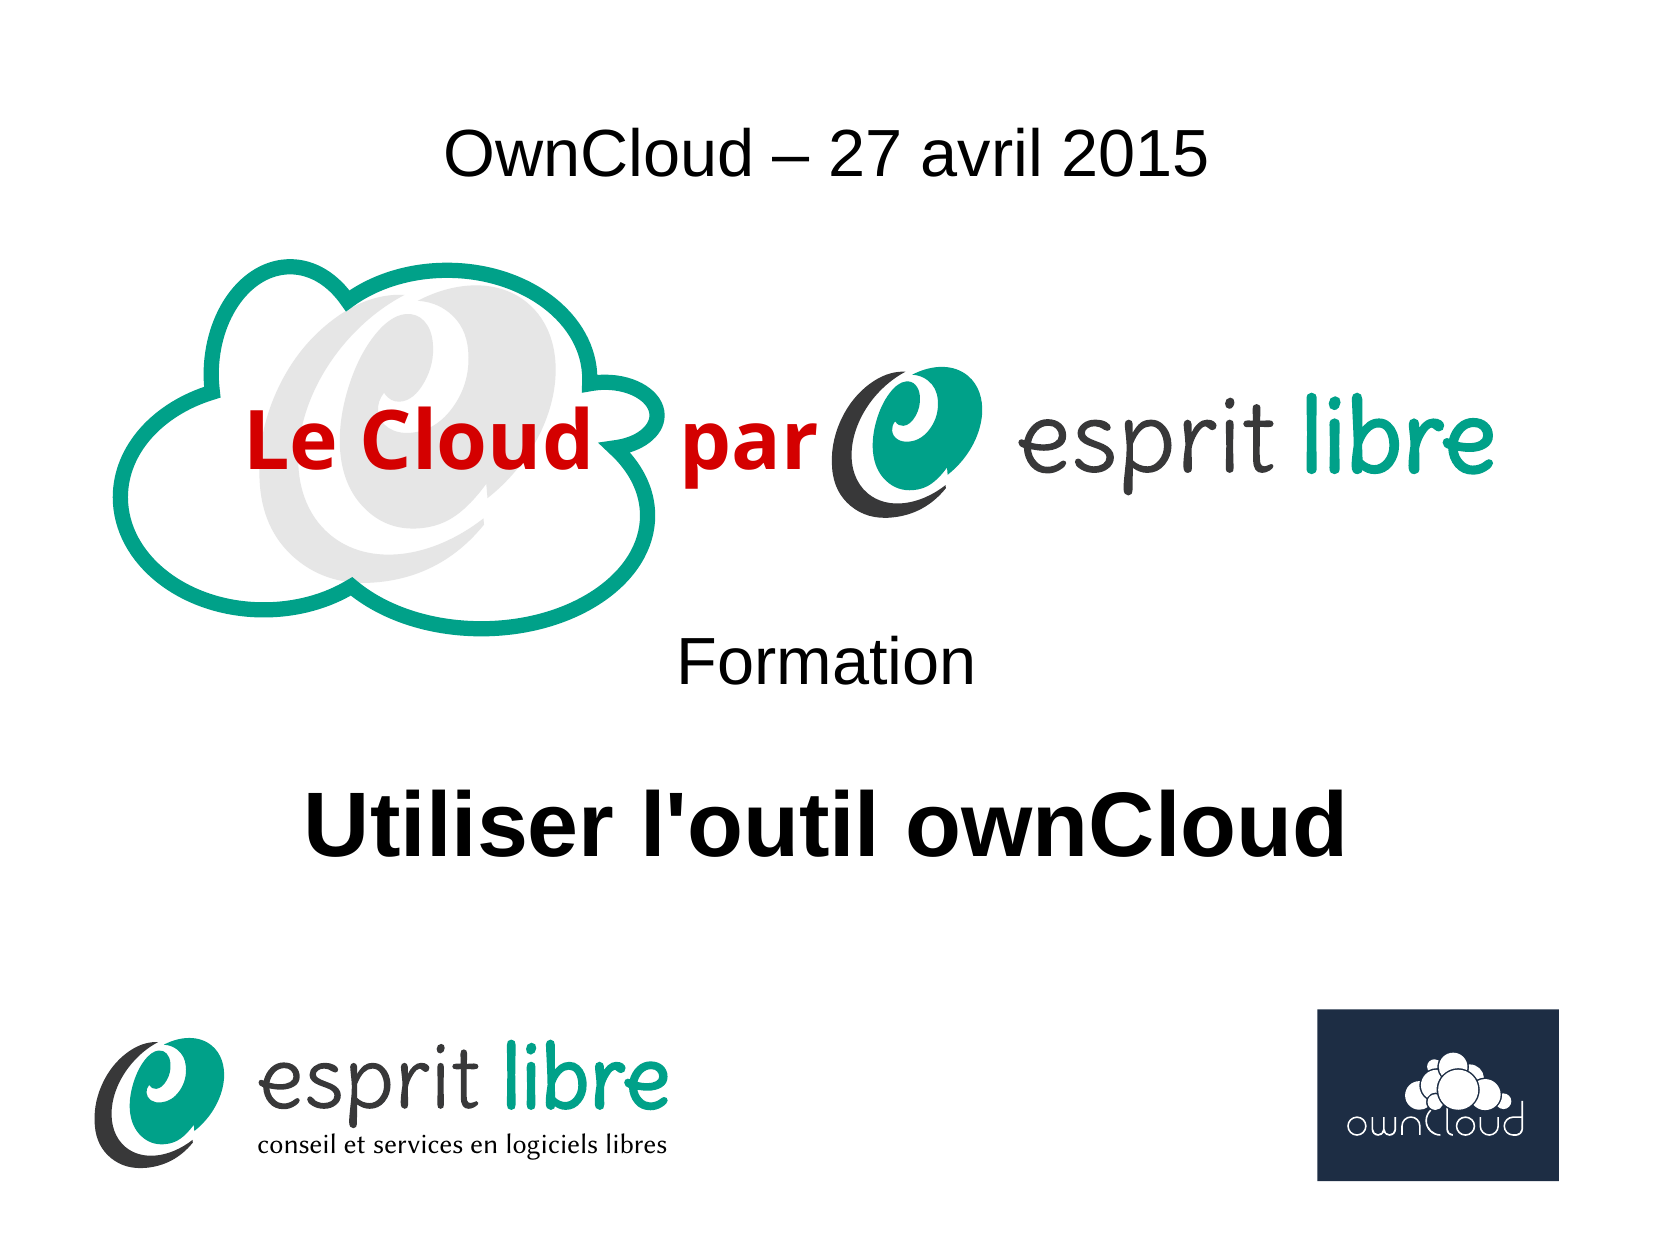

# OwnCloud – 27 avril 2015
Formation
Utiliser l'outil ownCloud